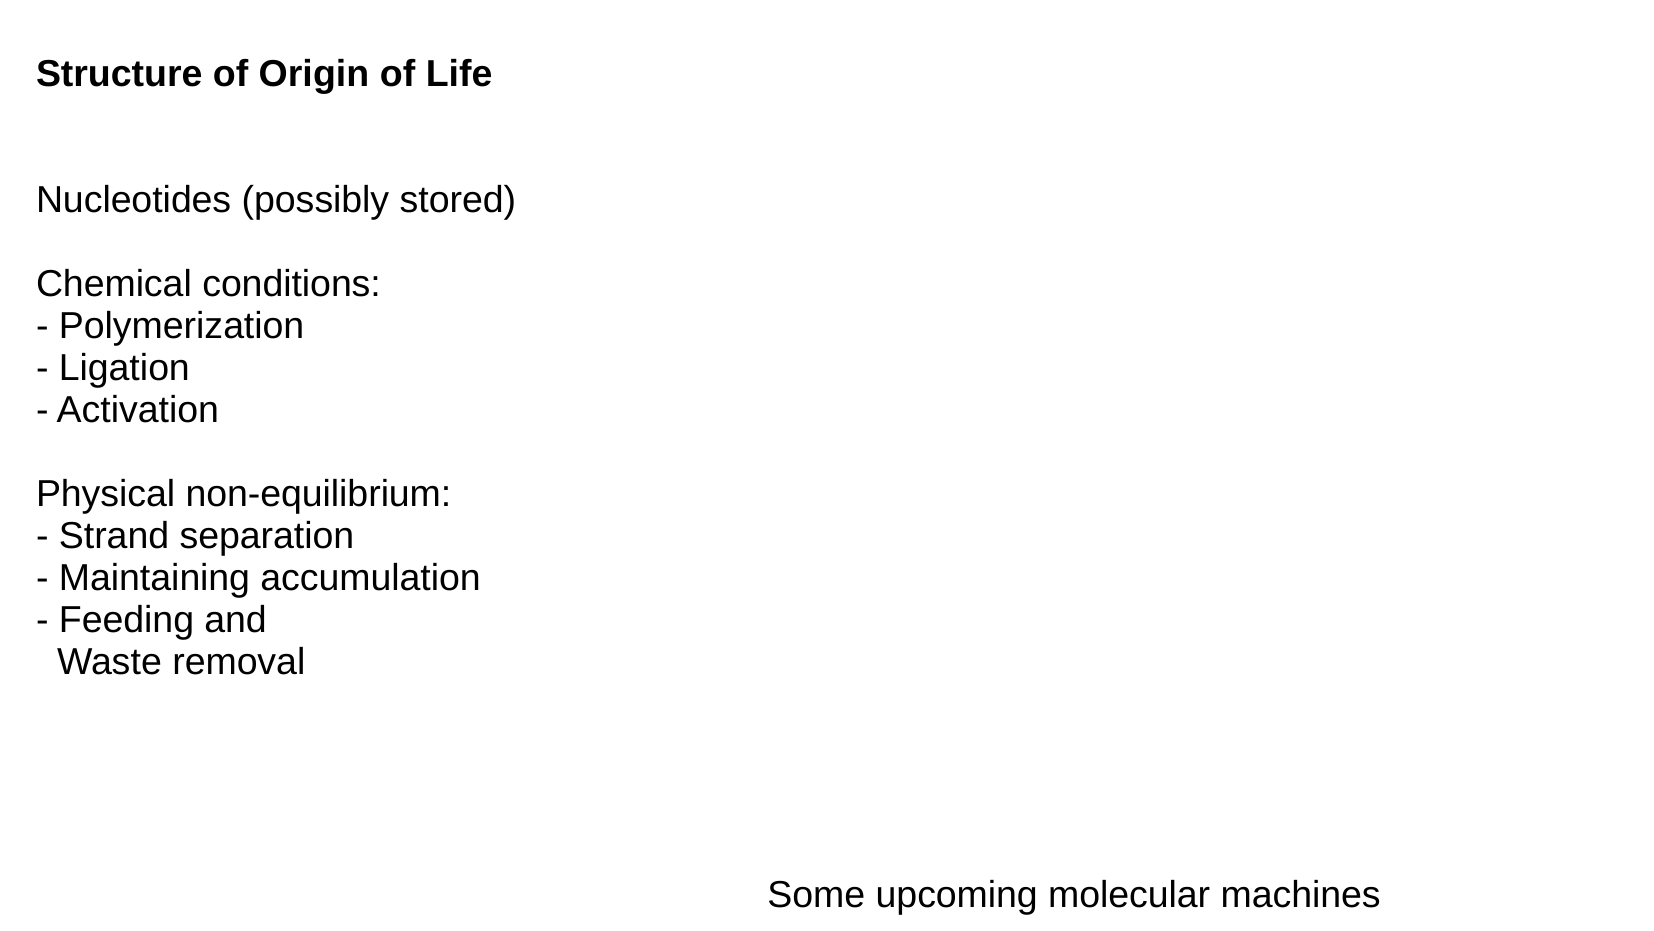

Structure of Origin of Life
Nucleotides (possibly stored)
Chemical conditions:
- Polymerization
- Ligation
- Activation
Physical non-equilibrium:
- Strand separation
- Maintaining accumulation
- Feeding and
 Waste removal
Some upcoming molecular machines